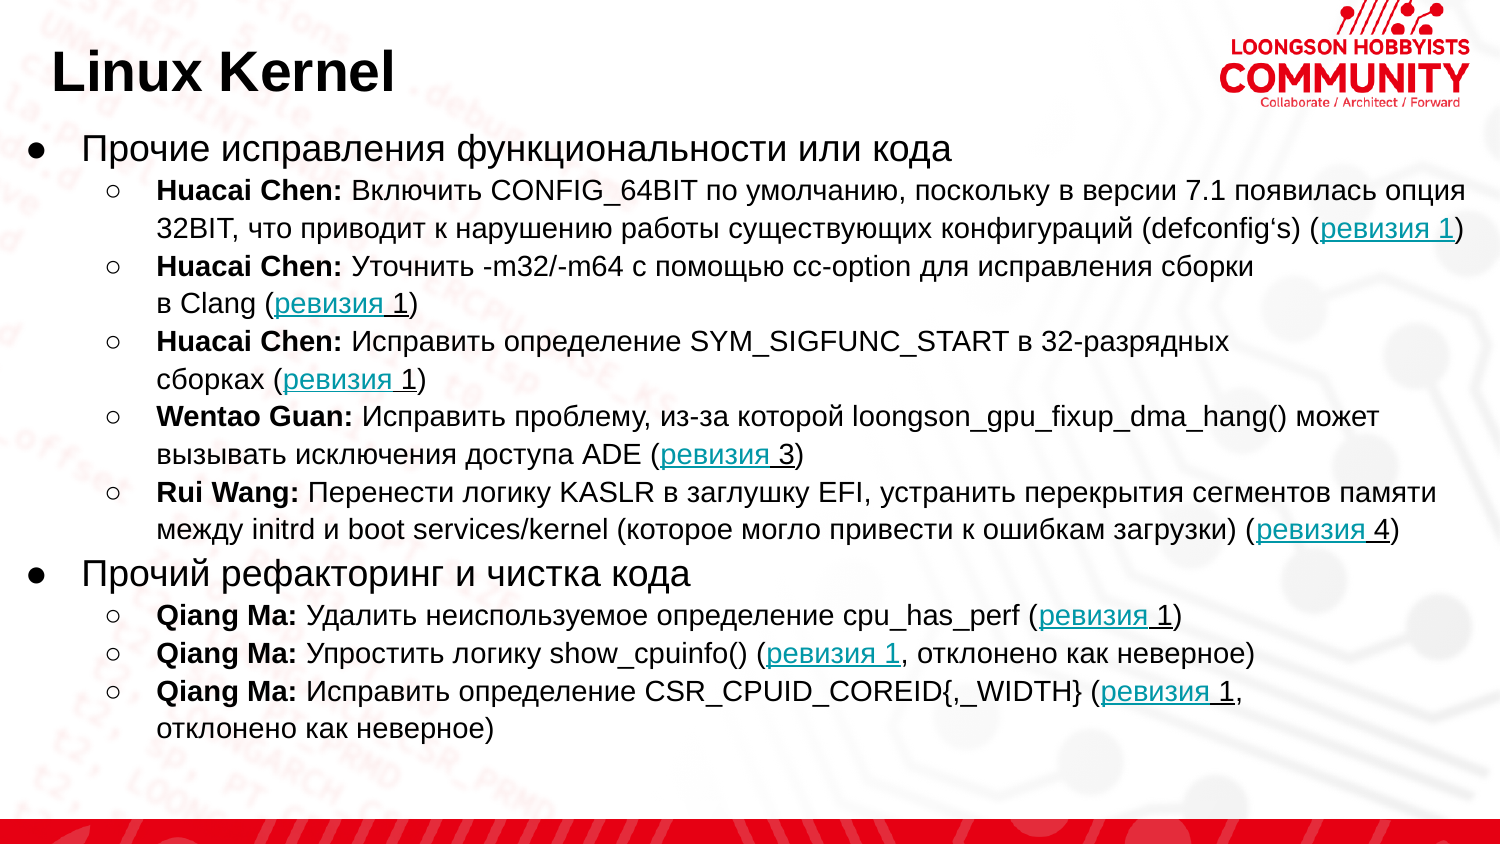

# Linux Kernel
Прочие исправления функциональности или кода
Huacai Chen: Включить CONFIG_64BIT по умолчанию, поскольку в версии 7.1 появилась опция 32BIT, что приводит к нарушению работы существующих конфигураций (defconfig‘s) (ревизия 1)
Huacai Chen: Уточнить -m32/-m64 с помощью cc-option для исправления сборки
в Clang (ревизия 1)
Huacai Chen: Исправить определение SYM_SIGFUNC_START в 32-разрядных
сборках (ревизия 1)
Wentao Guan: Исправить проблему, из-за которой loongson_gpu_fixup_dma_hang() может вызывать исключения доступа ADE (ревизия 3)
Rui Wang: Перенести логику KASLR в заглушку EFI, устранить перекрытия сегментов памяти между initrd и boot services/kernel (которое могло привести к ошибкам загрузки) (ревизия 4)
Прочий рефакторинг и чистка кода
Qiang Ma: Удалить неиспользуемое определение cpu_has_perf (ревизия 1)
Qiang Ma: Упростить логику show_cpuinfo() (ревизия 1, отклонено как неверное)
Qiang Ma: Исправить определение CSR_CPUID_COREID{,_WIDTH} (ревизия 1,
отклонено как неверное)